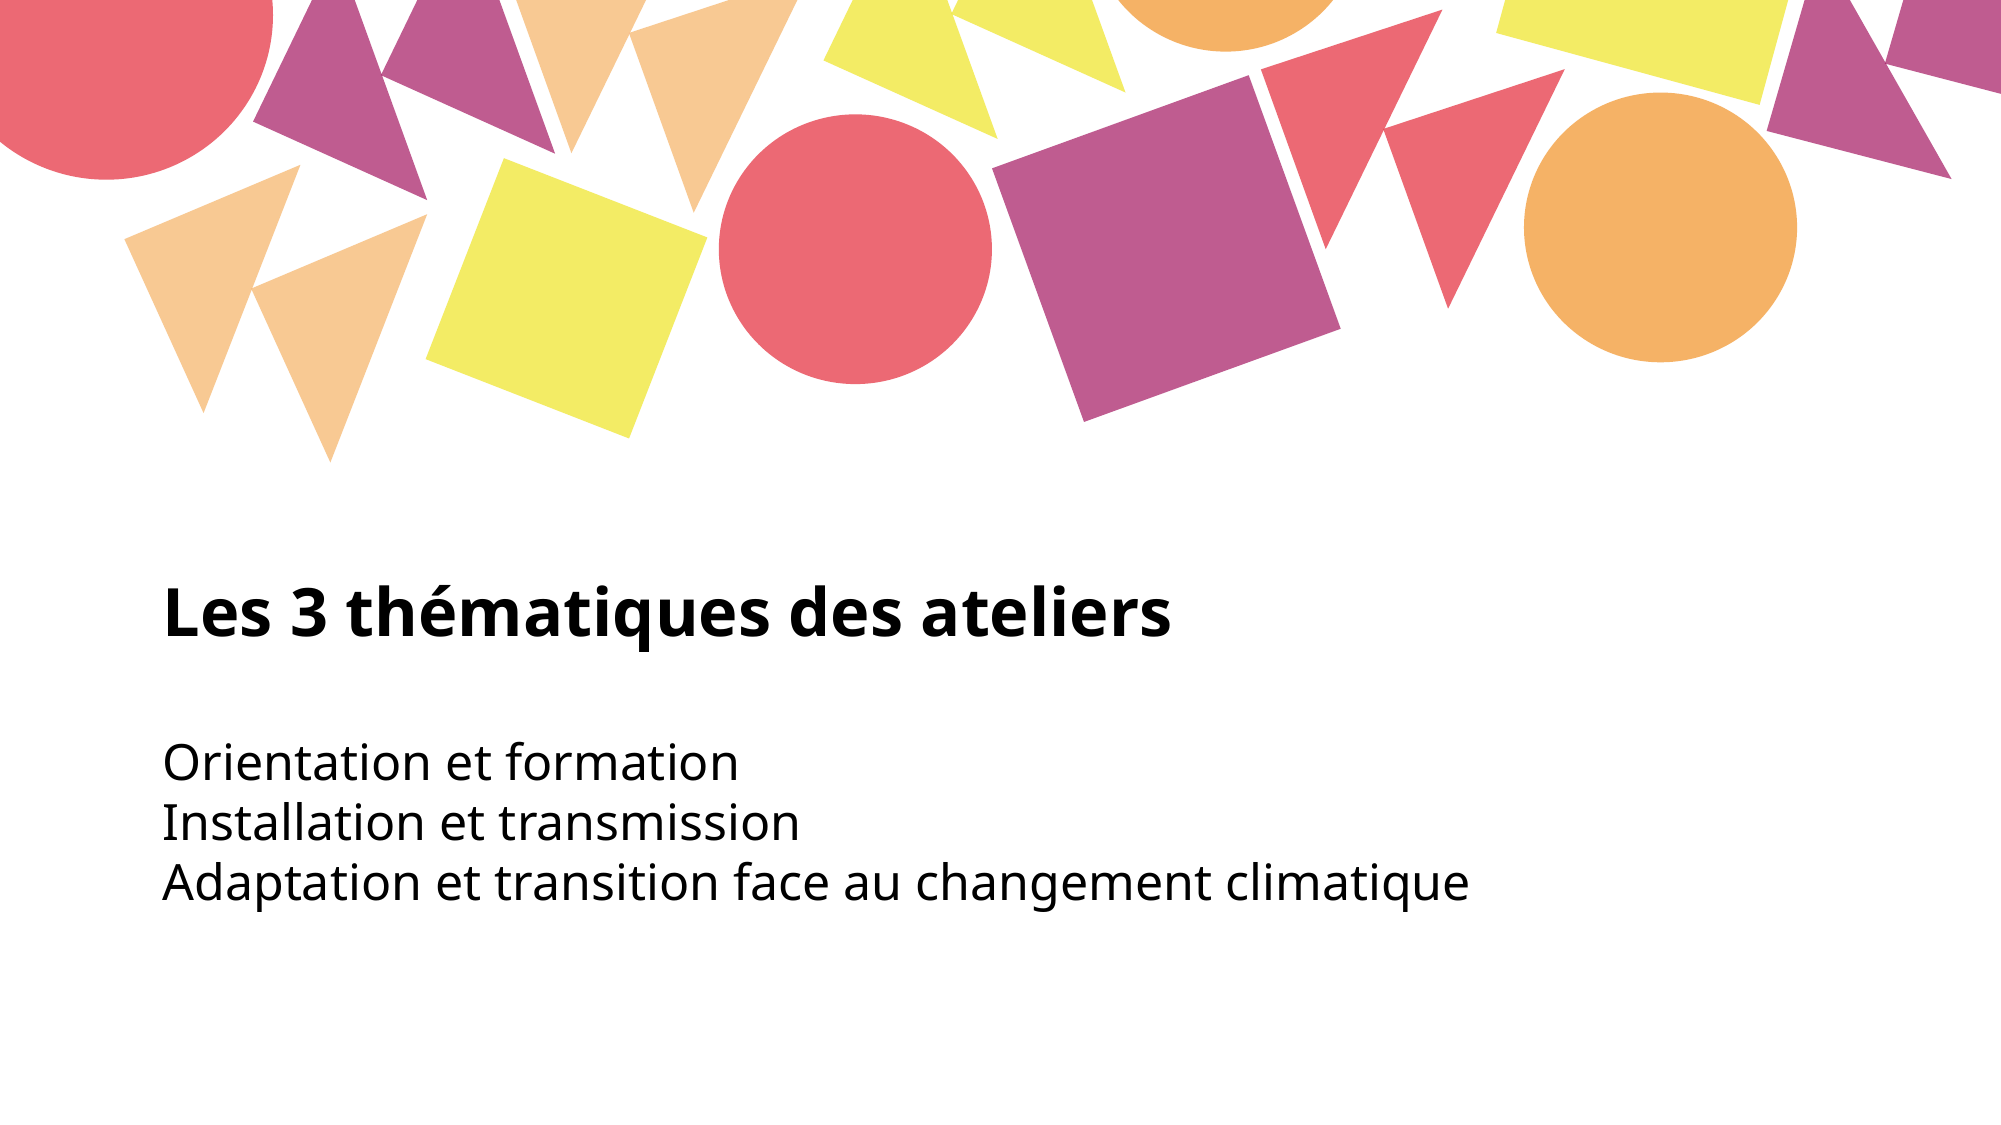

Les 3 thématiques des ateliers
Orientation et formation
Installation et transmission
Adaptation et transition face au changement climatique